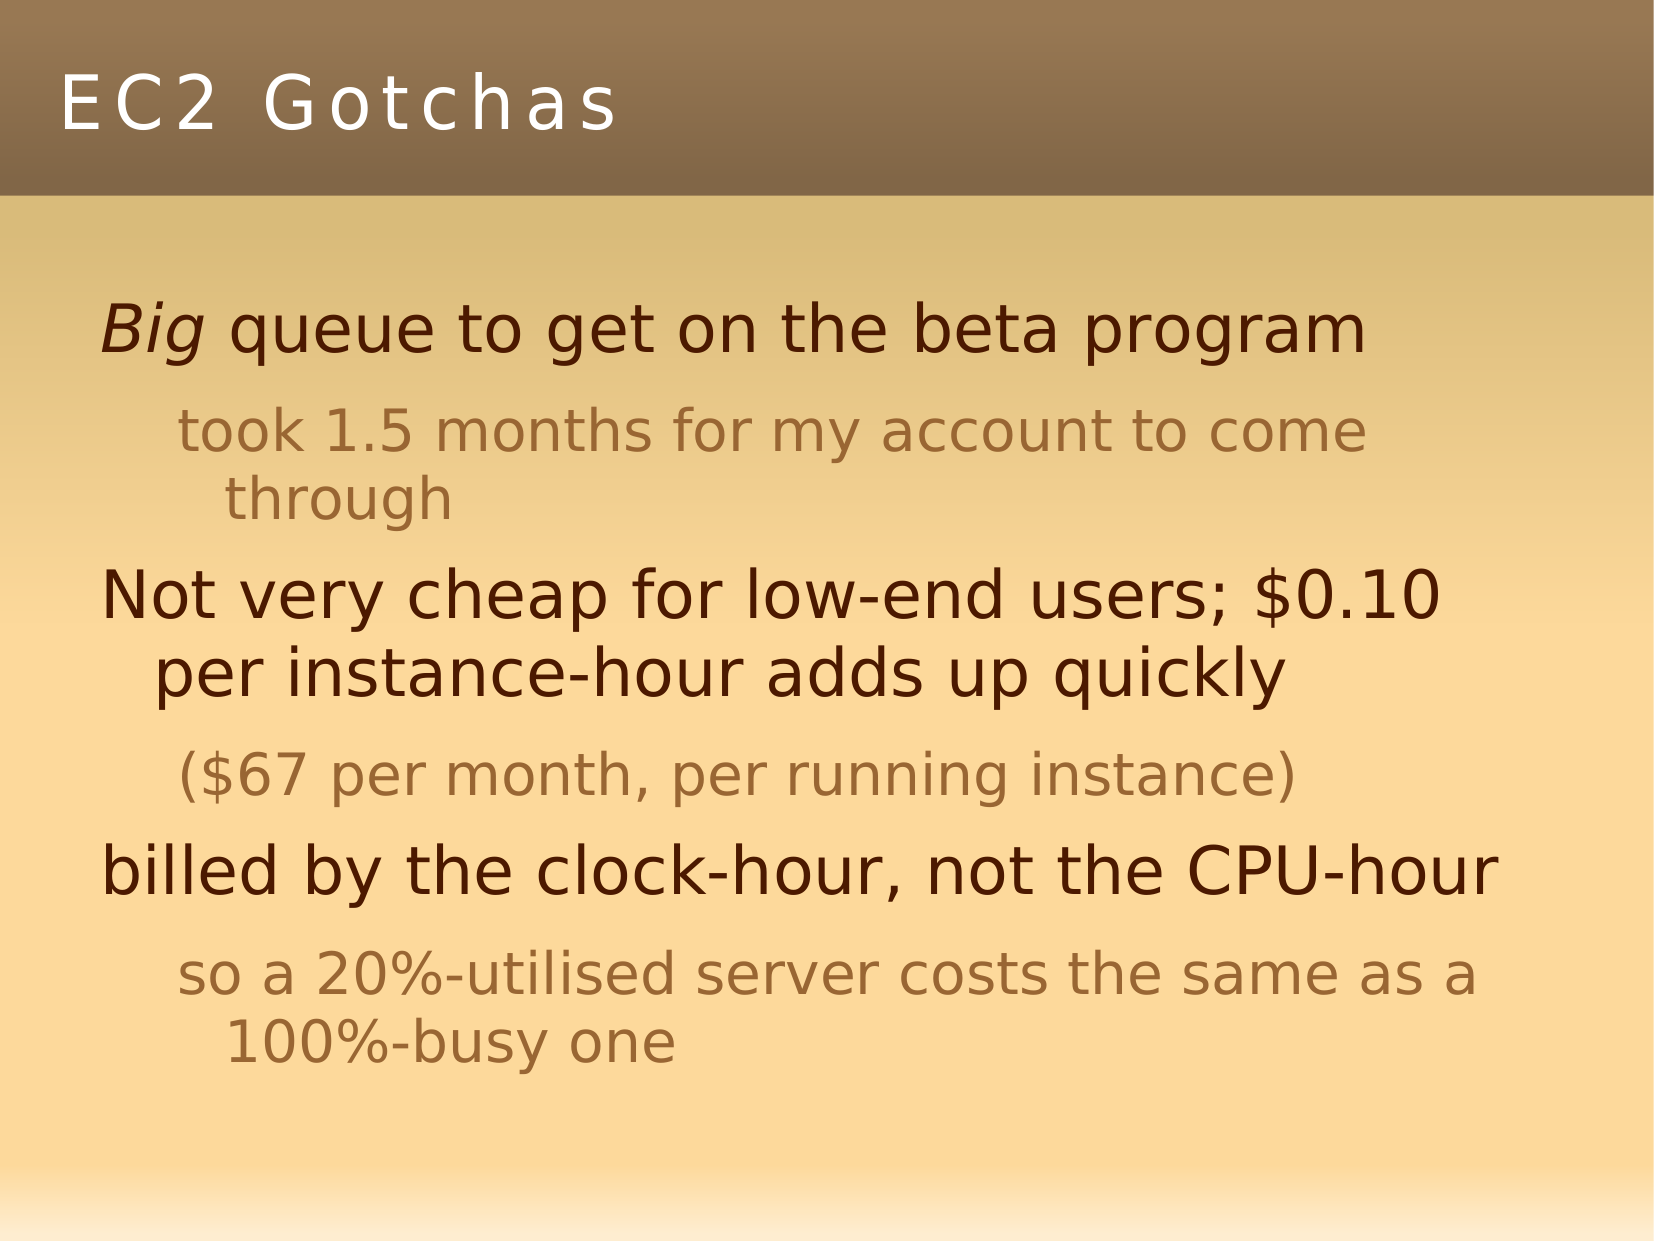

# EC2 Gotchas
Big queue to get on the beta program
took 1.5 months for my account to come through
Not very cheap for low-end users; $0.10 per instance-hour adds up quickly
($67 per month, per running instance)
billed by the clock-hour, not the CPU-hour
so a 20%-utilised server costs the same as a 100%-busy one